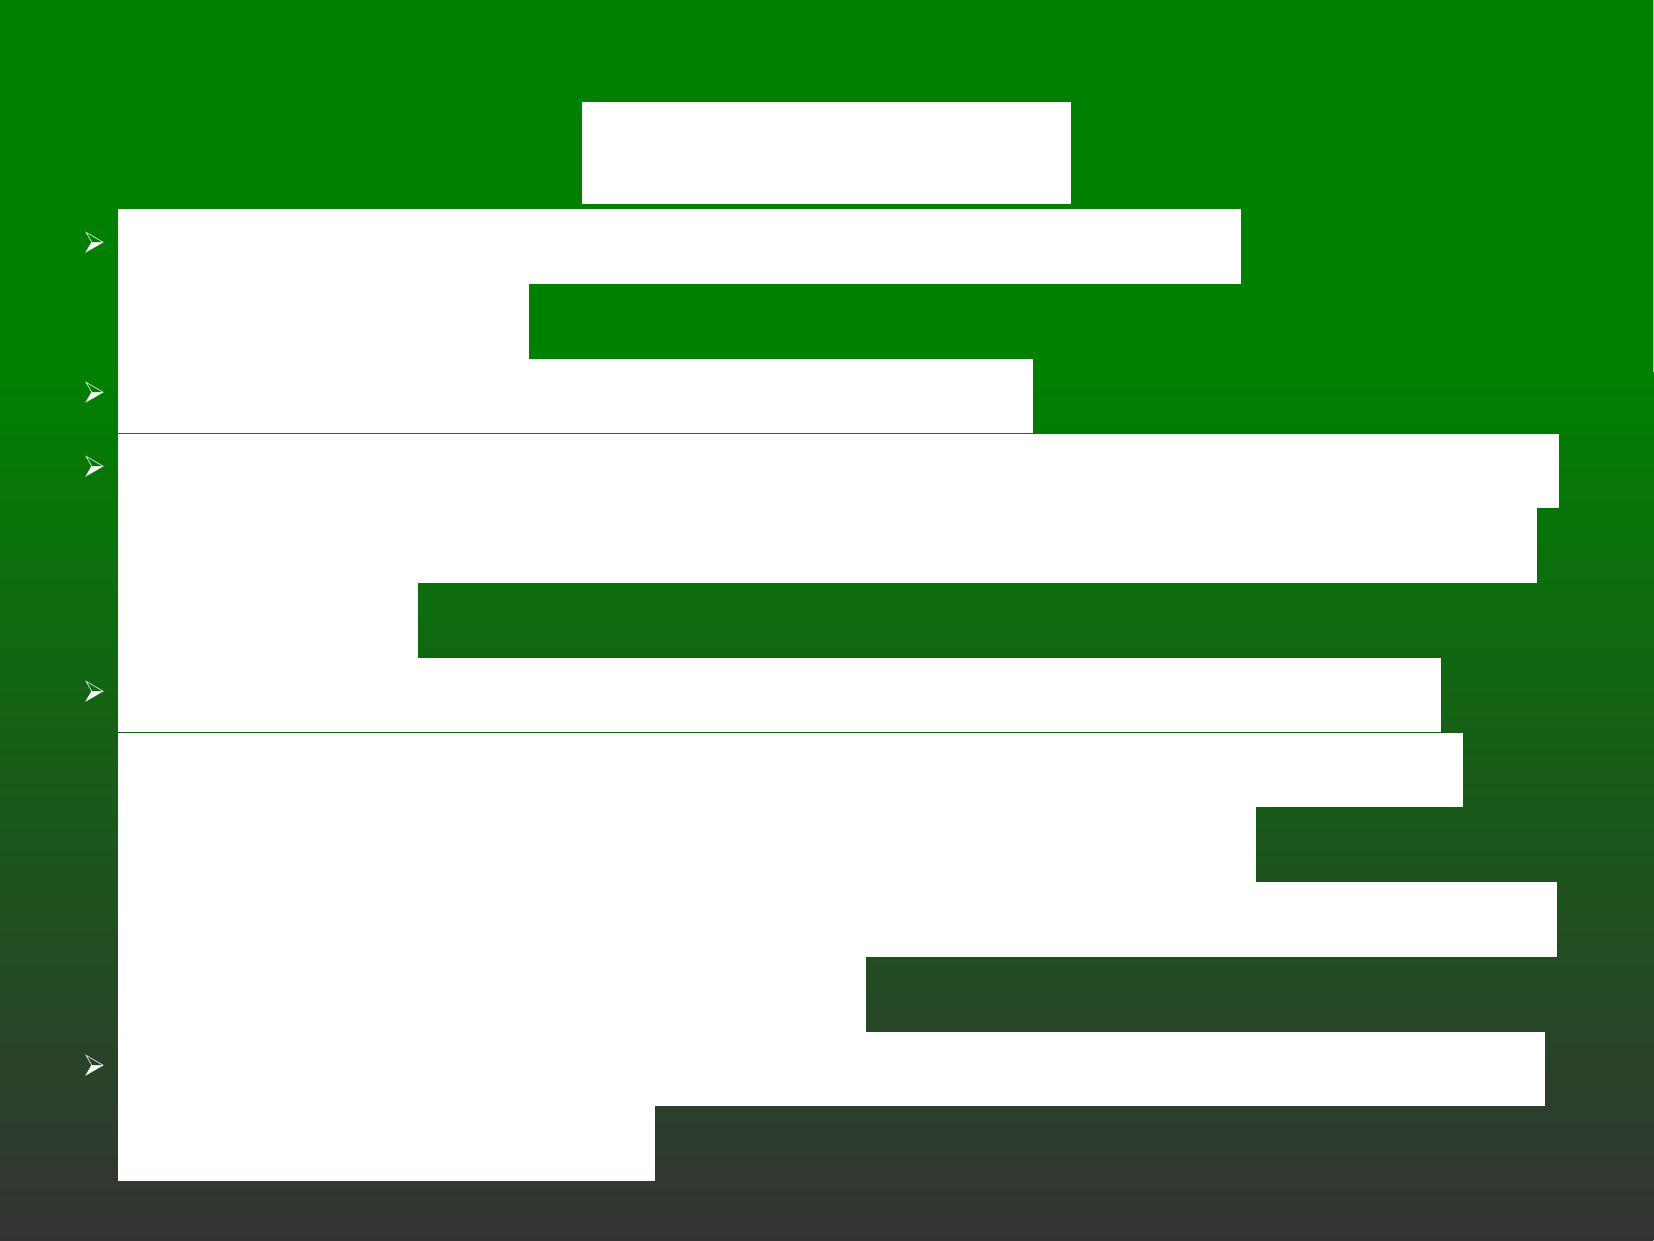

# EIA/TIA 568
Utworzona we współpracy z ponad 60 organizacjami
Pierwsze wydanie w 1991 roku
Definiowała standard połączeń sieci strukturalnej dla budynków komercyjnych oraz połączeń sieci budynków
Określała stosowany typ kabli, dopuszczalne odległości, połączenia, rozkład systemu kabli, zakończenia kabli oraz charakterystyki wydajności przy określonych warunkach, a także metody testowania kabli.
Norma dotyczyła okablowania koncentrycznego, skrętki kategorii 3.